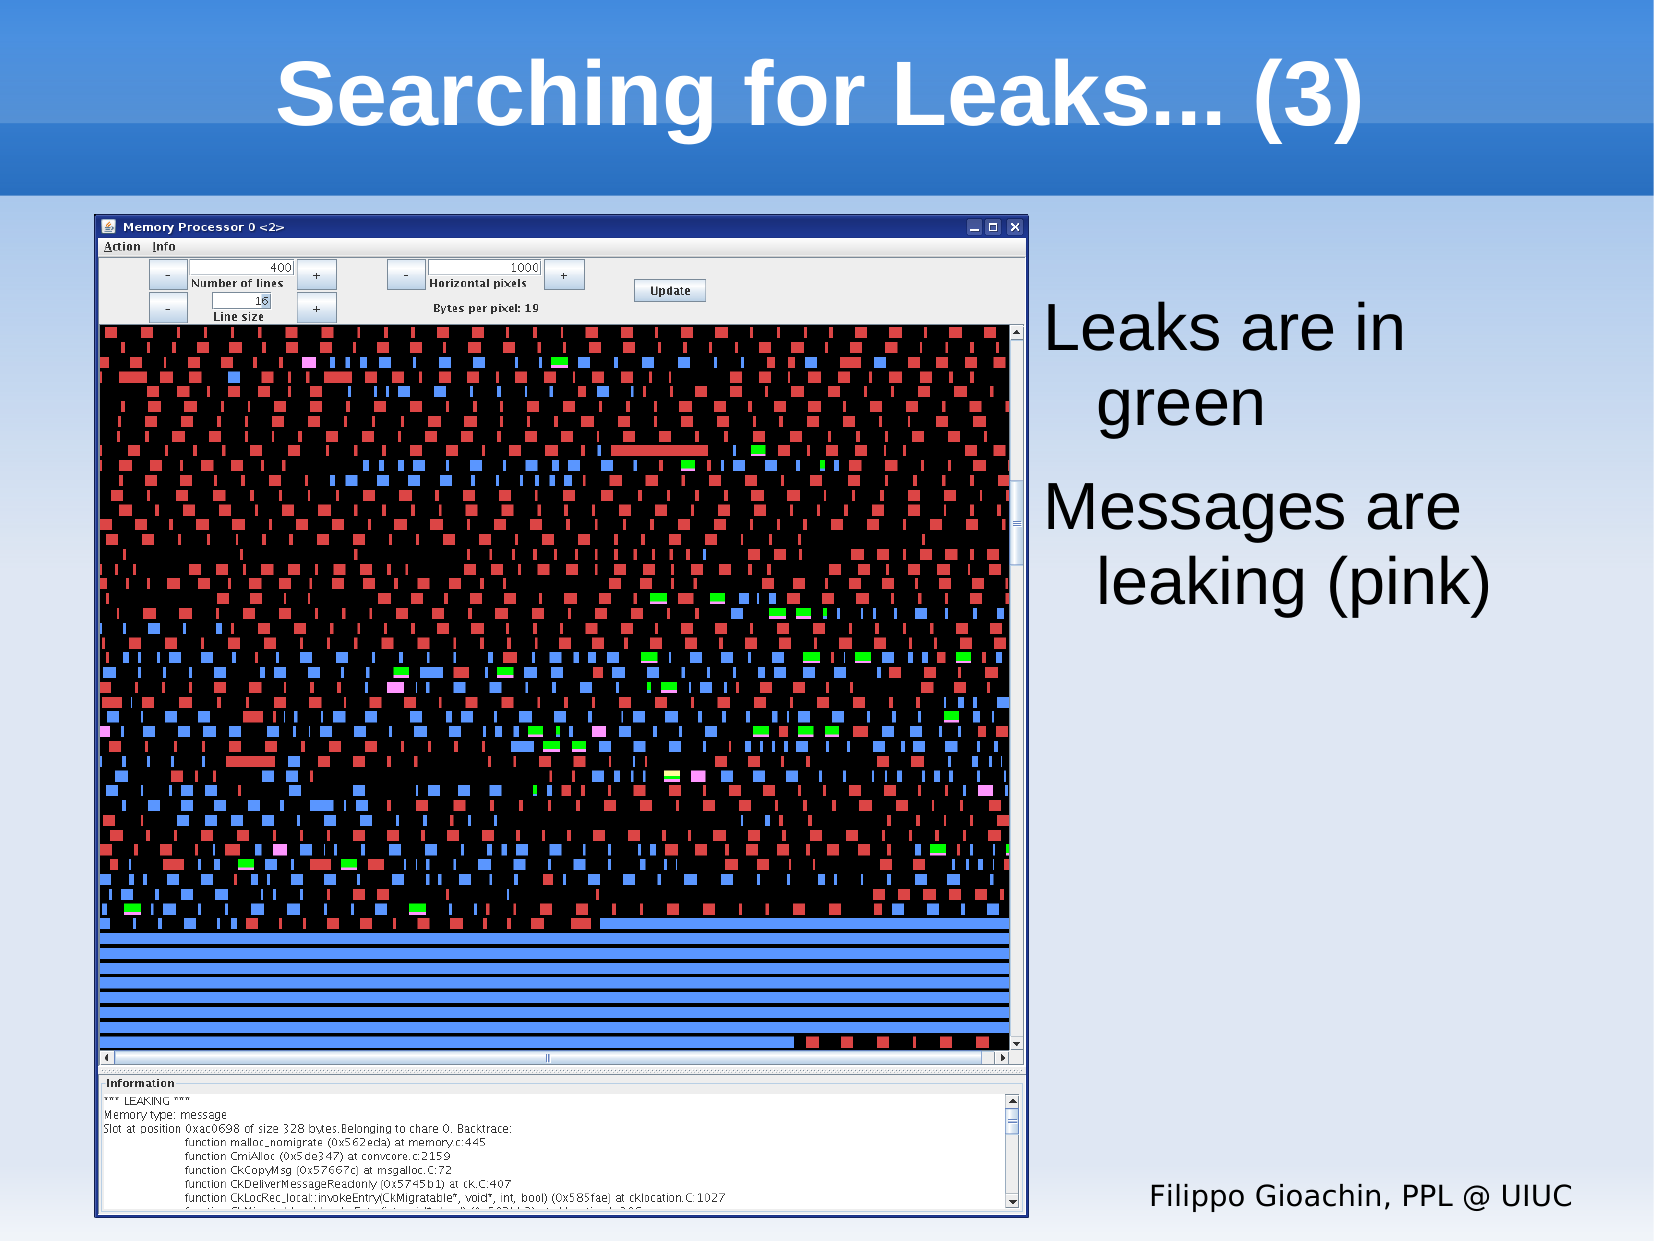

# Searching for Leaks... (3)
Leaks are in green
Messages are leaking (pink)
Filippo Gioachin, PPL @ UIUC